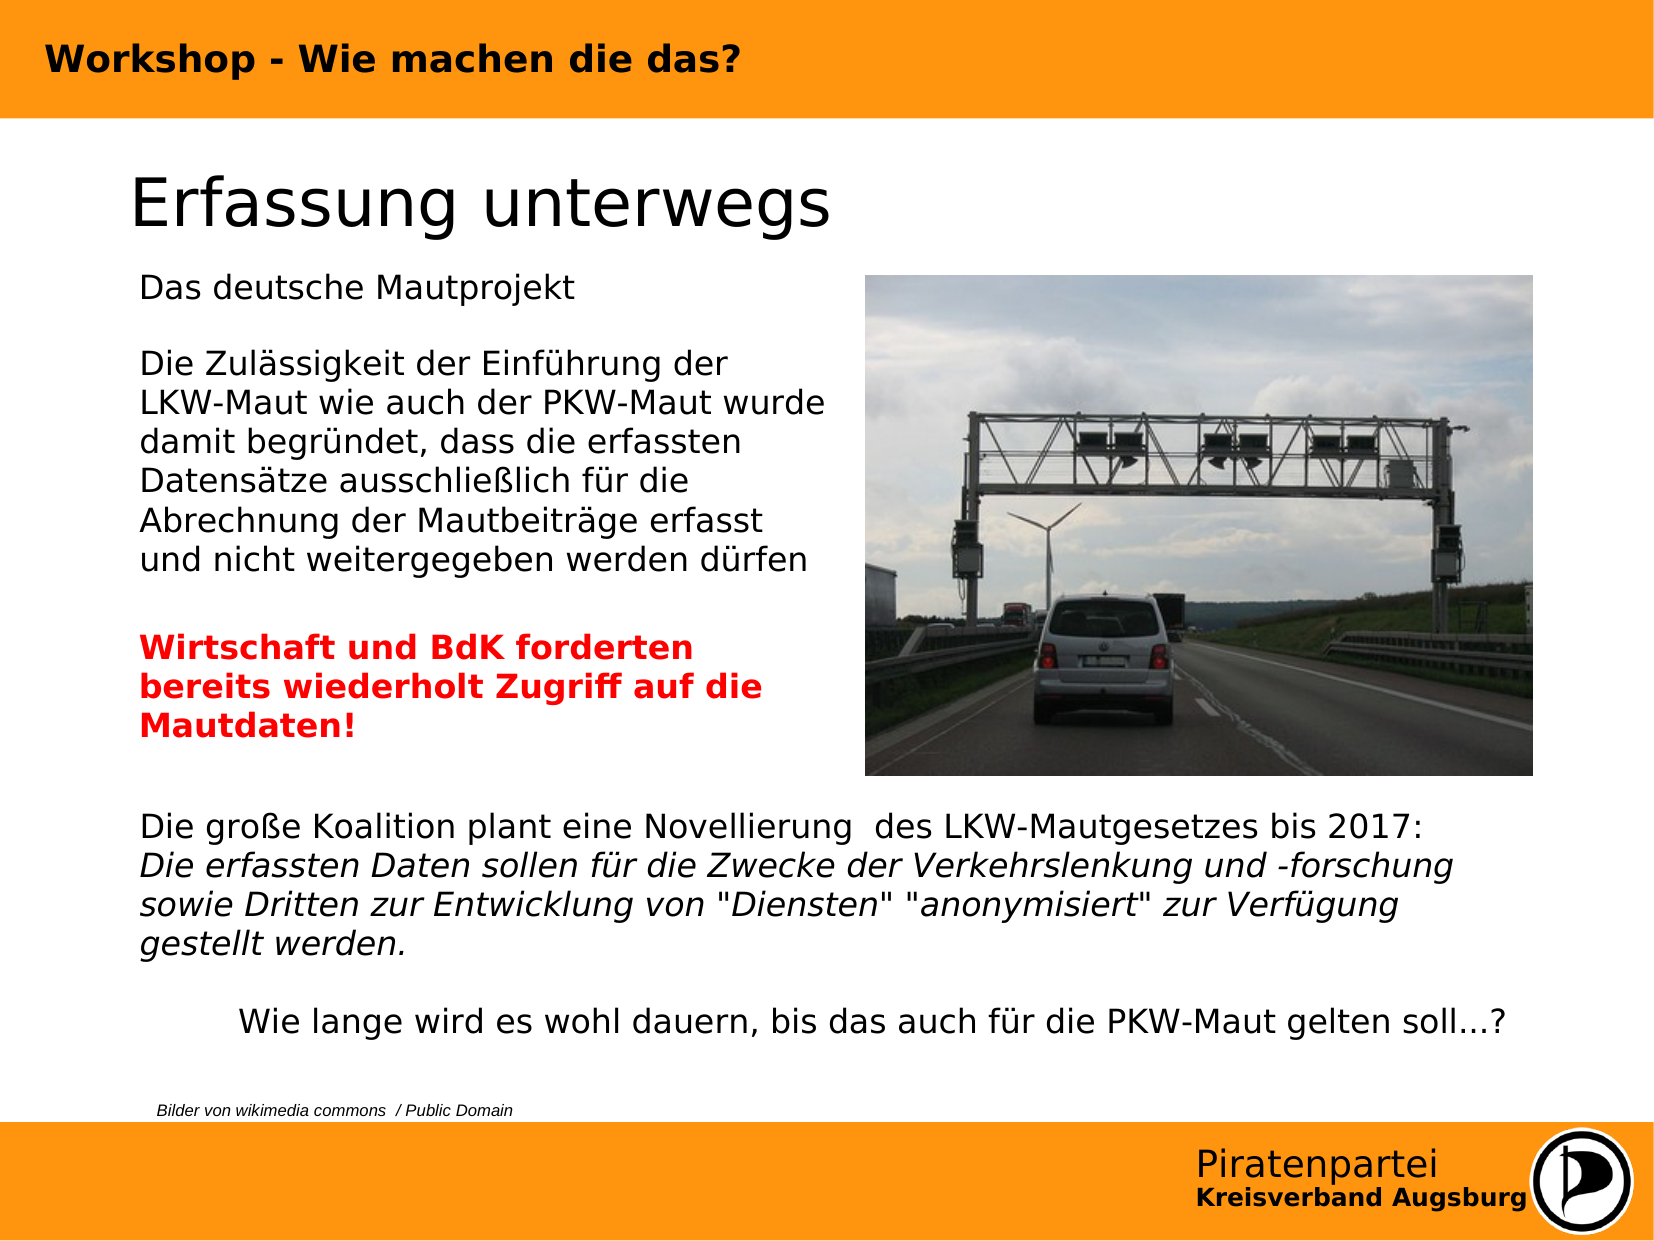

Workshop - Wie machen die das?
Erfassung unterwegs
Das deutsche Mautprojekt
Die Zulässigkeit der Einführung der
LKW-Maut wie auch der PKW-Maut wurde damit begründet, dass die erfassten Datensätze ausschließlich für die Abrechnung der Mautbeiträge erfasst und nicht weitergegeben werden dürfen
Wirtschaft und BdK forderten bereits wiederholt Zugriff auf die Mautdaten!
Die große Koalition plant eine Novellierung des LKW-Mautgesetzes bis 2017:
Die erfassten Daten sollen für die Zwecke der Verkehrslenkung und -forschung sowie Dritten zur Entwicklung von "Diensten" "anonymisiert" zur Verfügung gestellt werden.
Wie lange wird es wohl dauern, bis das auch für die PKW-Maut gelten soll...?
Bilder von wikimedia commons / Public Domain